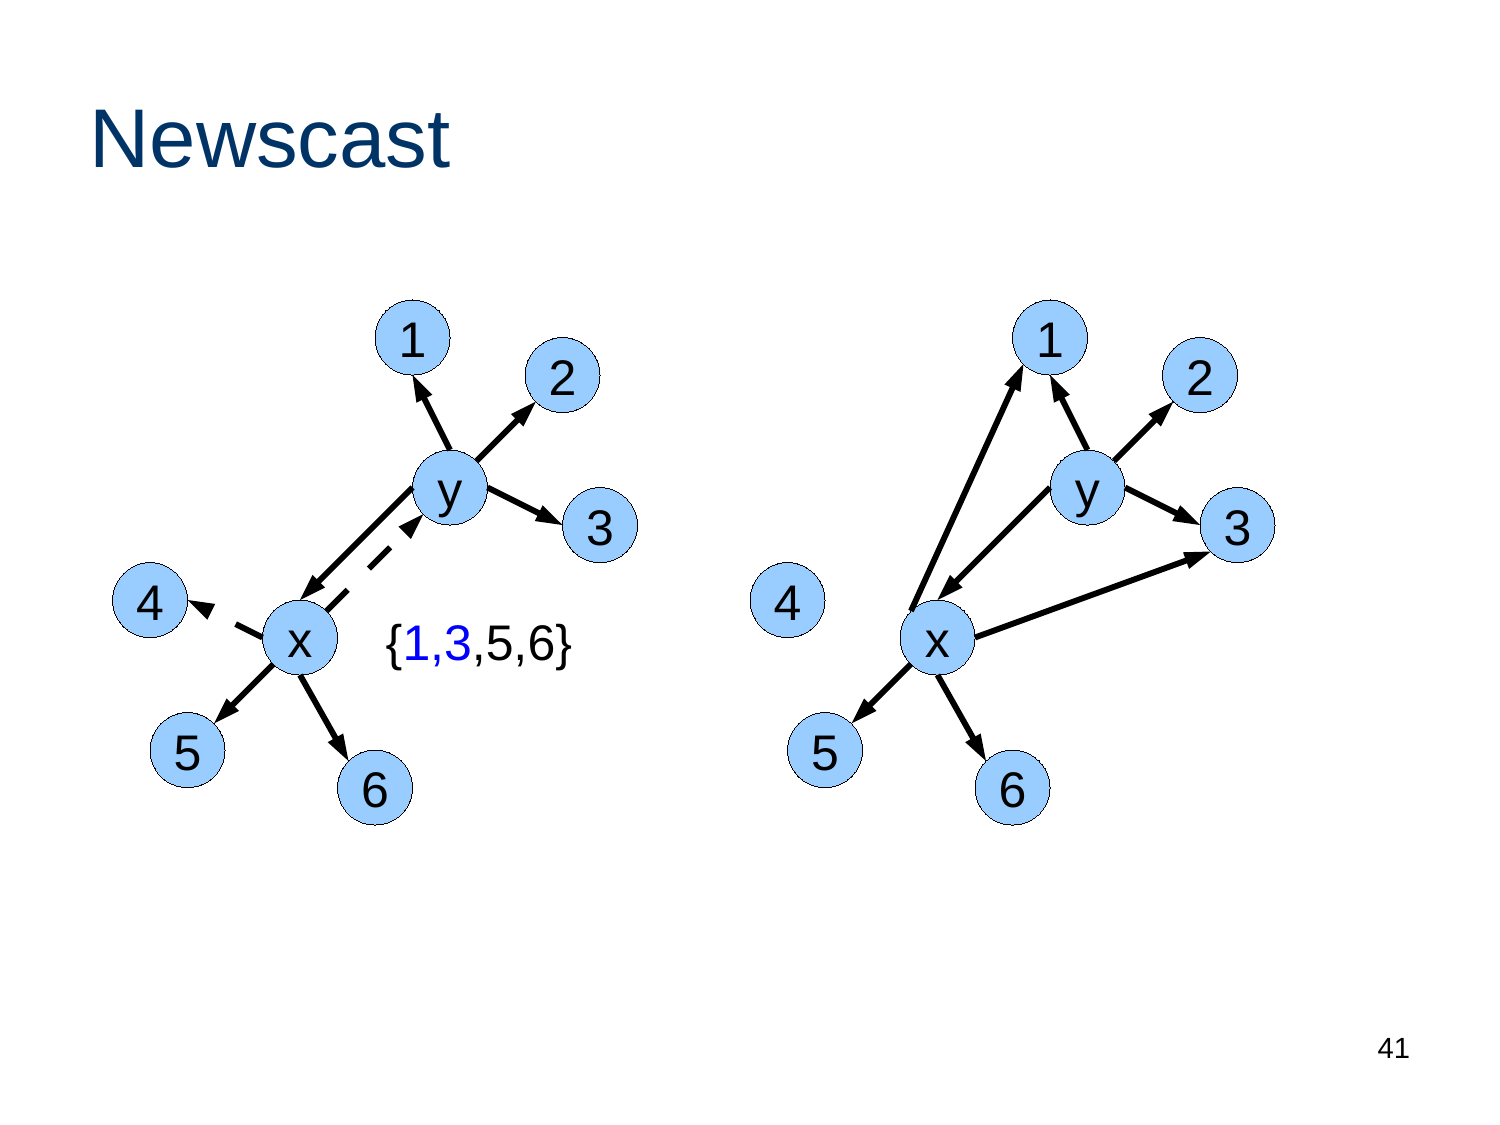

# Newscast
1
1
2
2
y
y
3
3
4
4
x
{1,3,5,6}
x
5
5
6
6
41